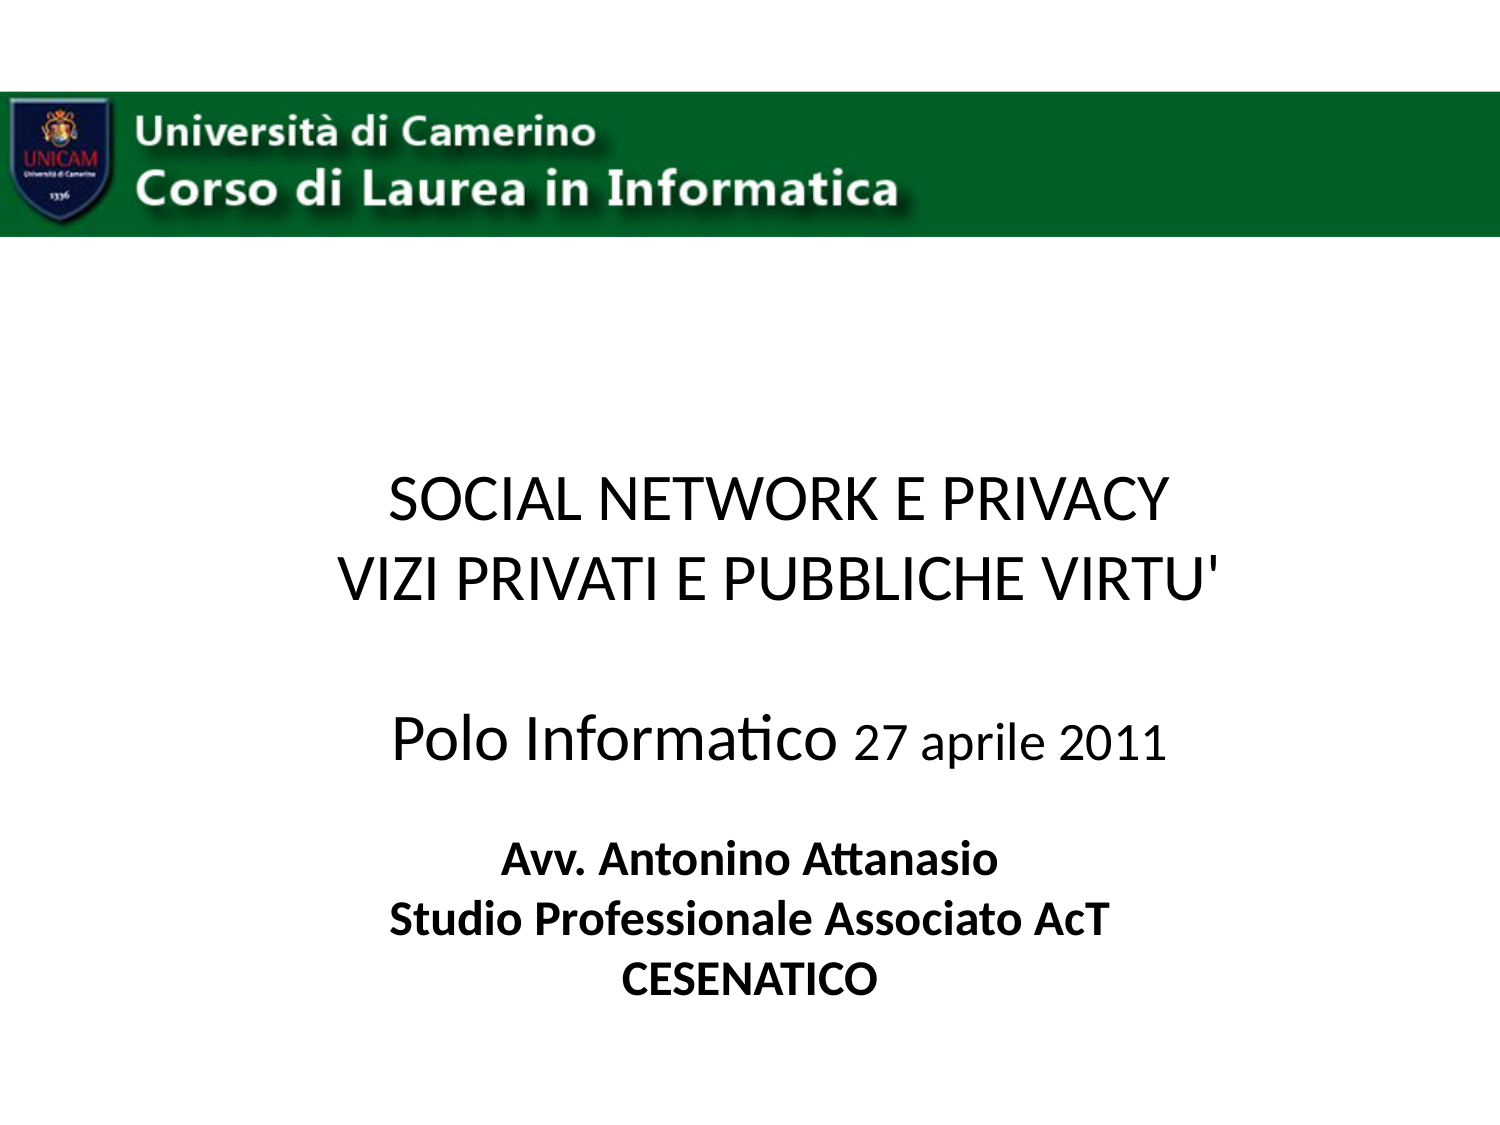

# SOCIAL NETWORK E PRIVACY VIZI PRIVATI E PUBBLICHE VIRTU' Polo Informatico 27 aprile 2011
Avv. Antonino Attanasio
Studio Professionale Associato AcT
CESENATICO